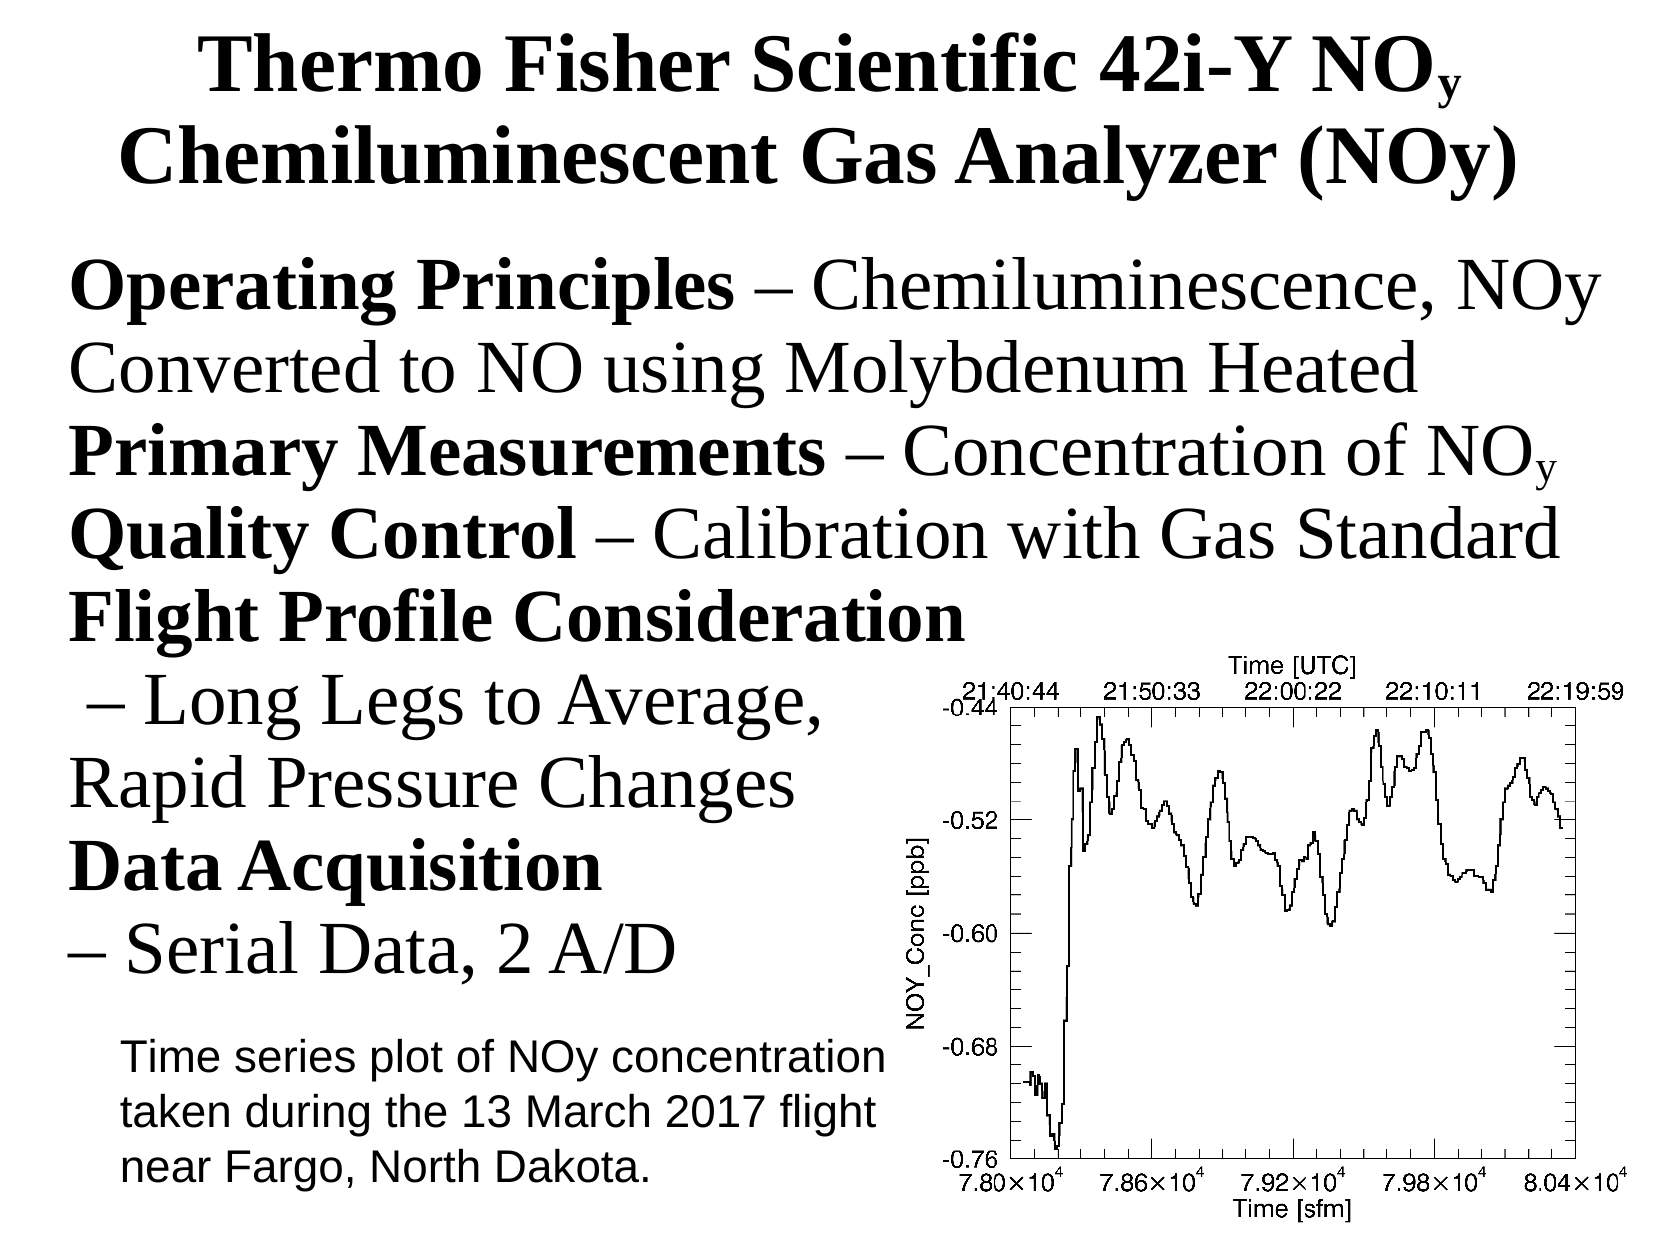

# Thermo Fisher Scientific 42i-Y NOy Chemiluminescent Gas Analyzer (NOy)
Operating Principles – Chemiluminescence, NOy Converted to NO using Molybdenum Heated
Primary Measurements – Concentration of NOy
Quality Control – Calibration with Gas Standard
Flight Profile Consideration
 – Long Legs to Average,
Rapid Pressure Changes
Data Acquisition
– Serial Data, 2 A/D
Time series plot of NOy concentration taken during the 13 March 2017 flight near Fargo, North Dakota.